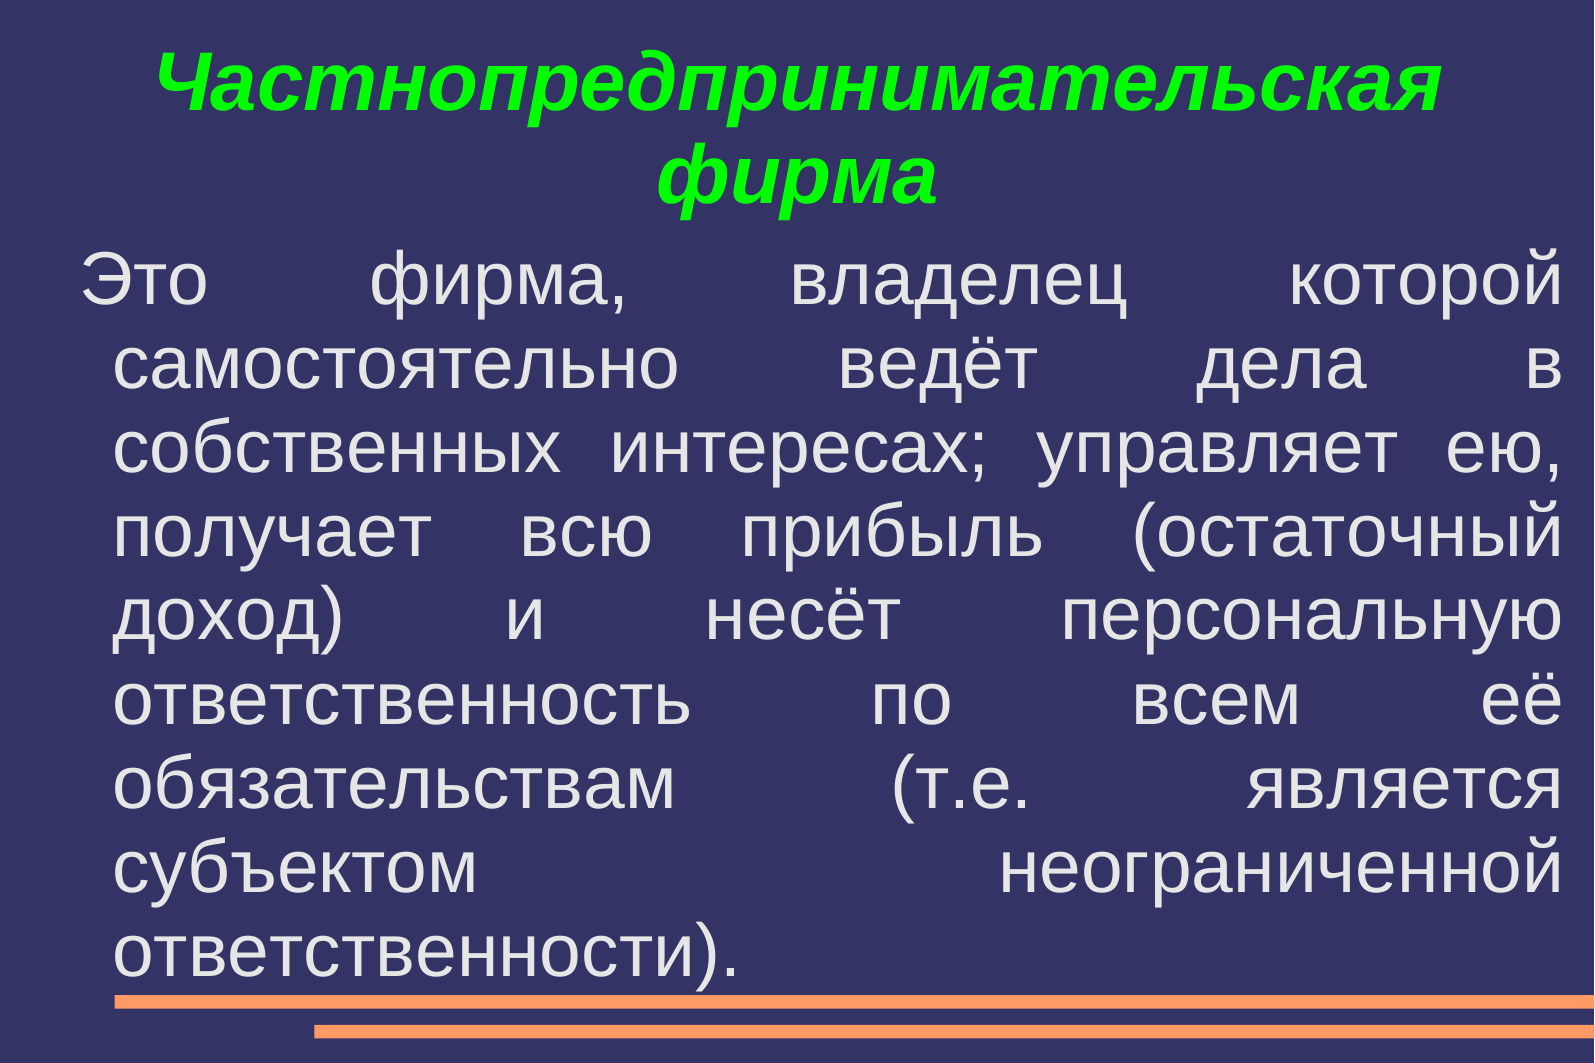

# Частнопредпринимательская фирма
Это фирма, владелец которой самостоятельно ведёт дела в собственных интересах; управляет ею, получает всю прибыль (остаточный доход) и несёт персональную ответственность по всем её обязательствам (т.е. является субъектом неограниченной ответственности).